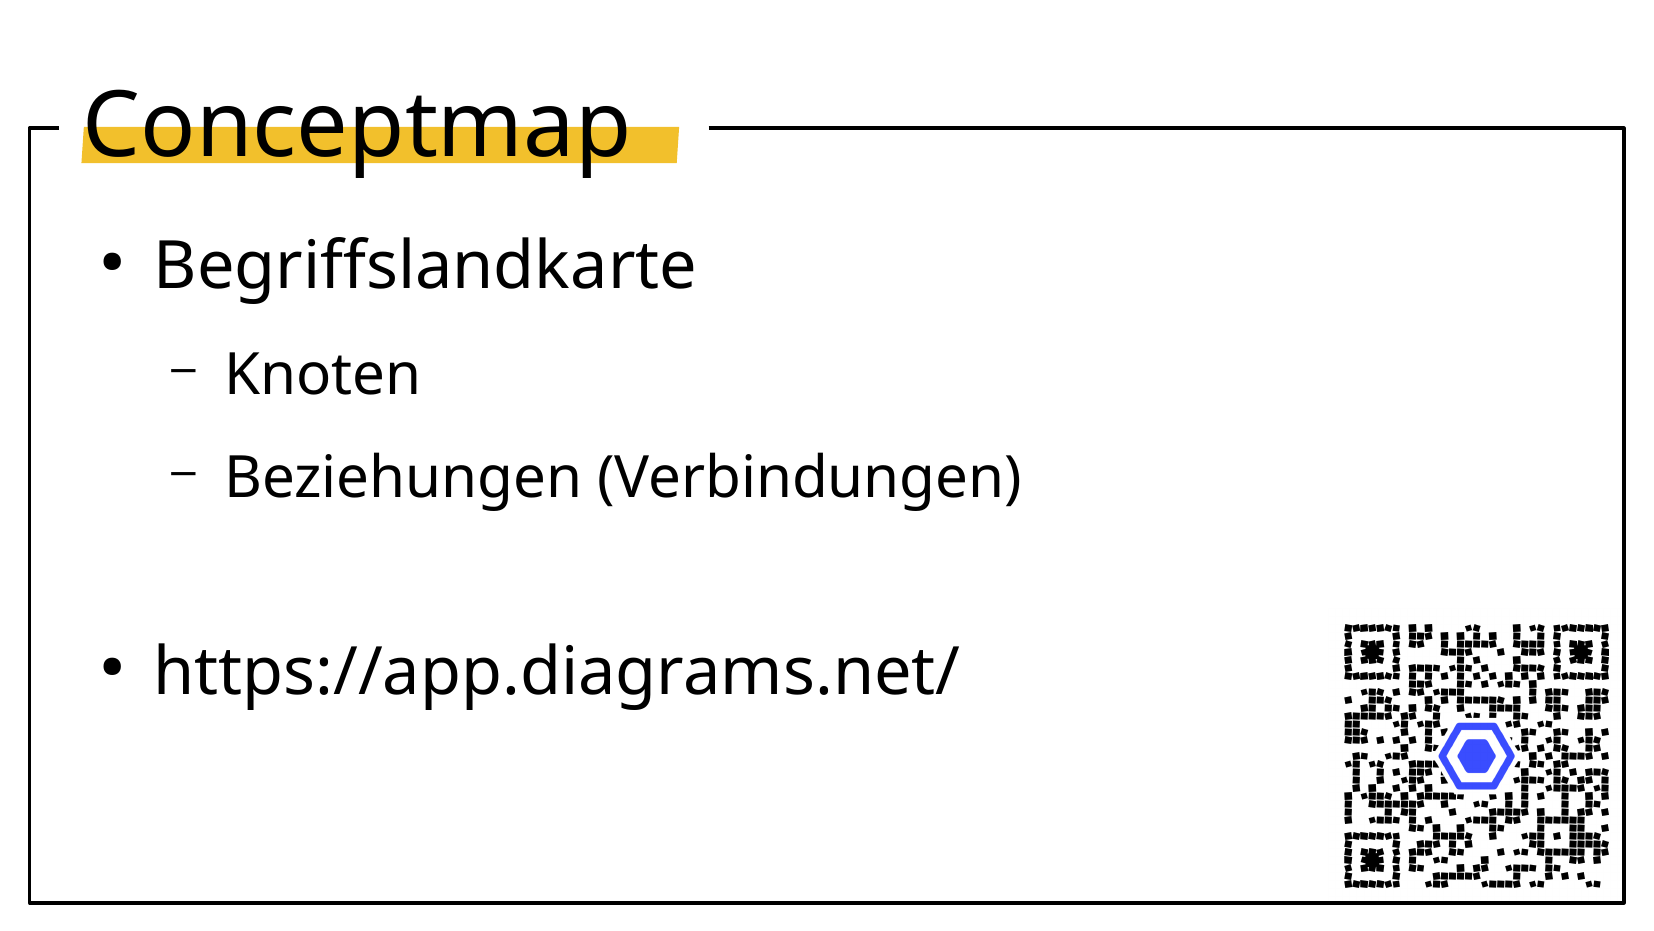

# Conceptmap
Begriffslandkarte
Knoten
Beziehungen (Verbindungen)
https://app.diagrams.net/